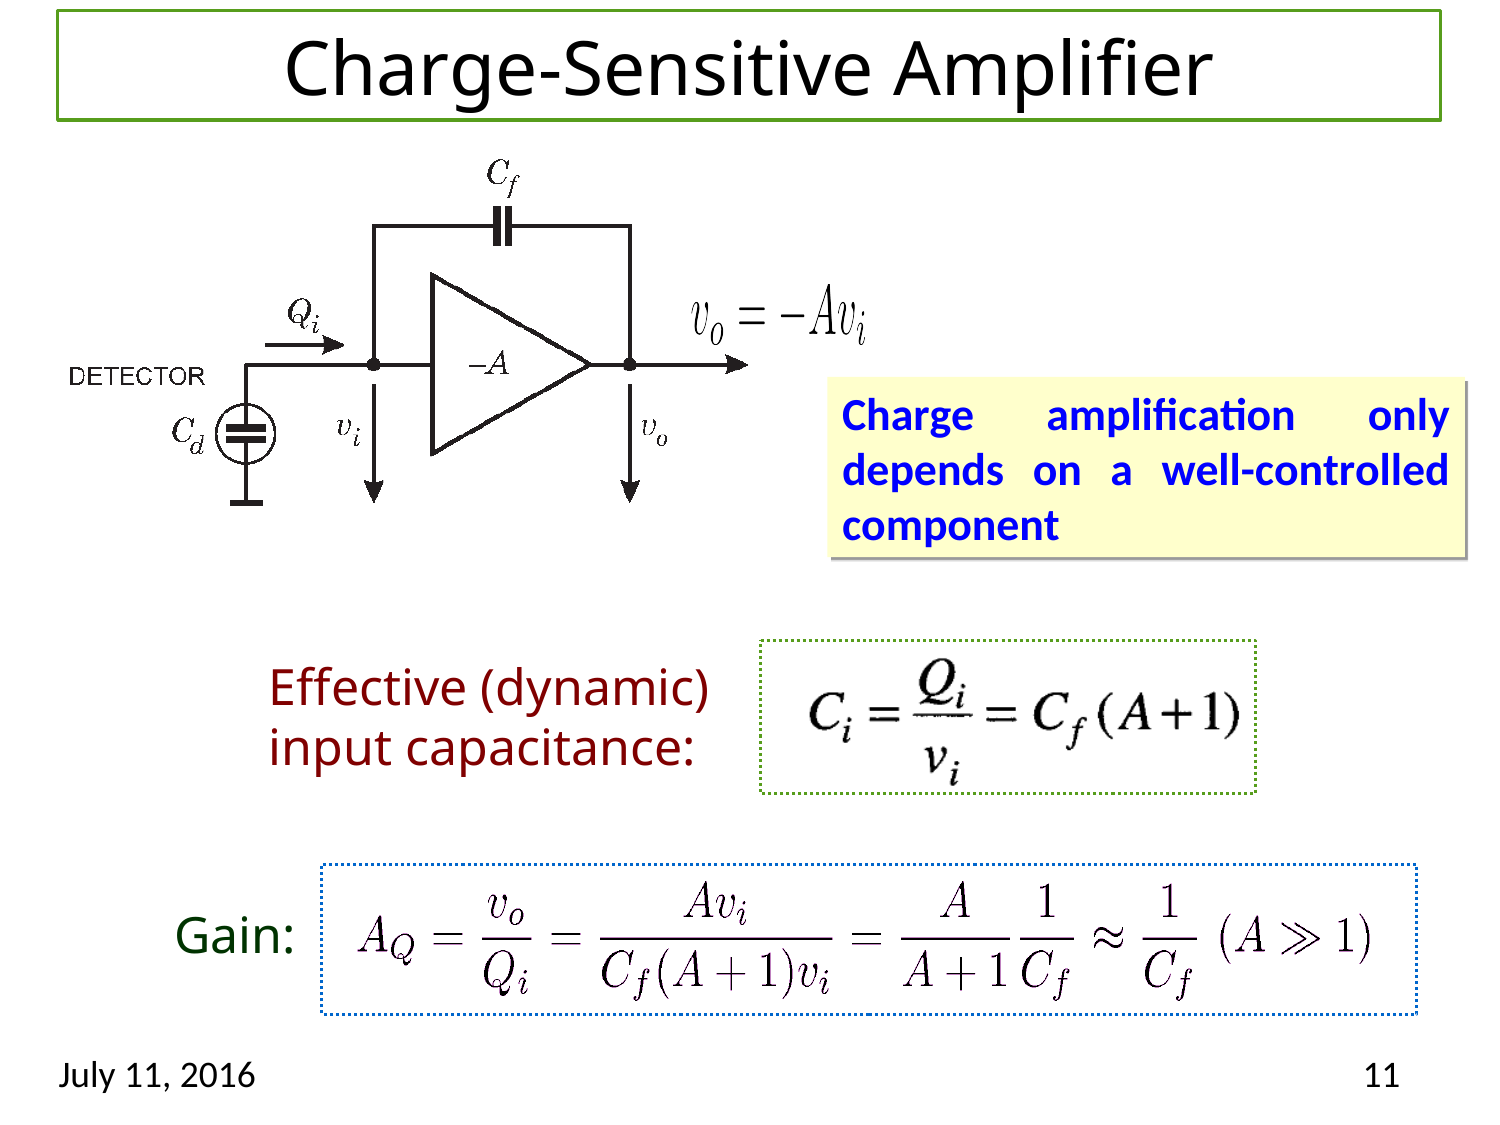

# Charge-Sensitive Amplifier
Charge amplification only depends on a well-controlled component
Effective (dynamic) input capacitance:
Gain:
11